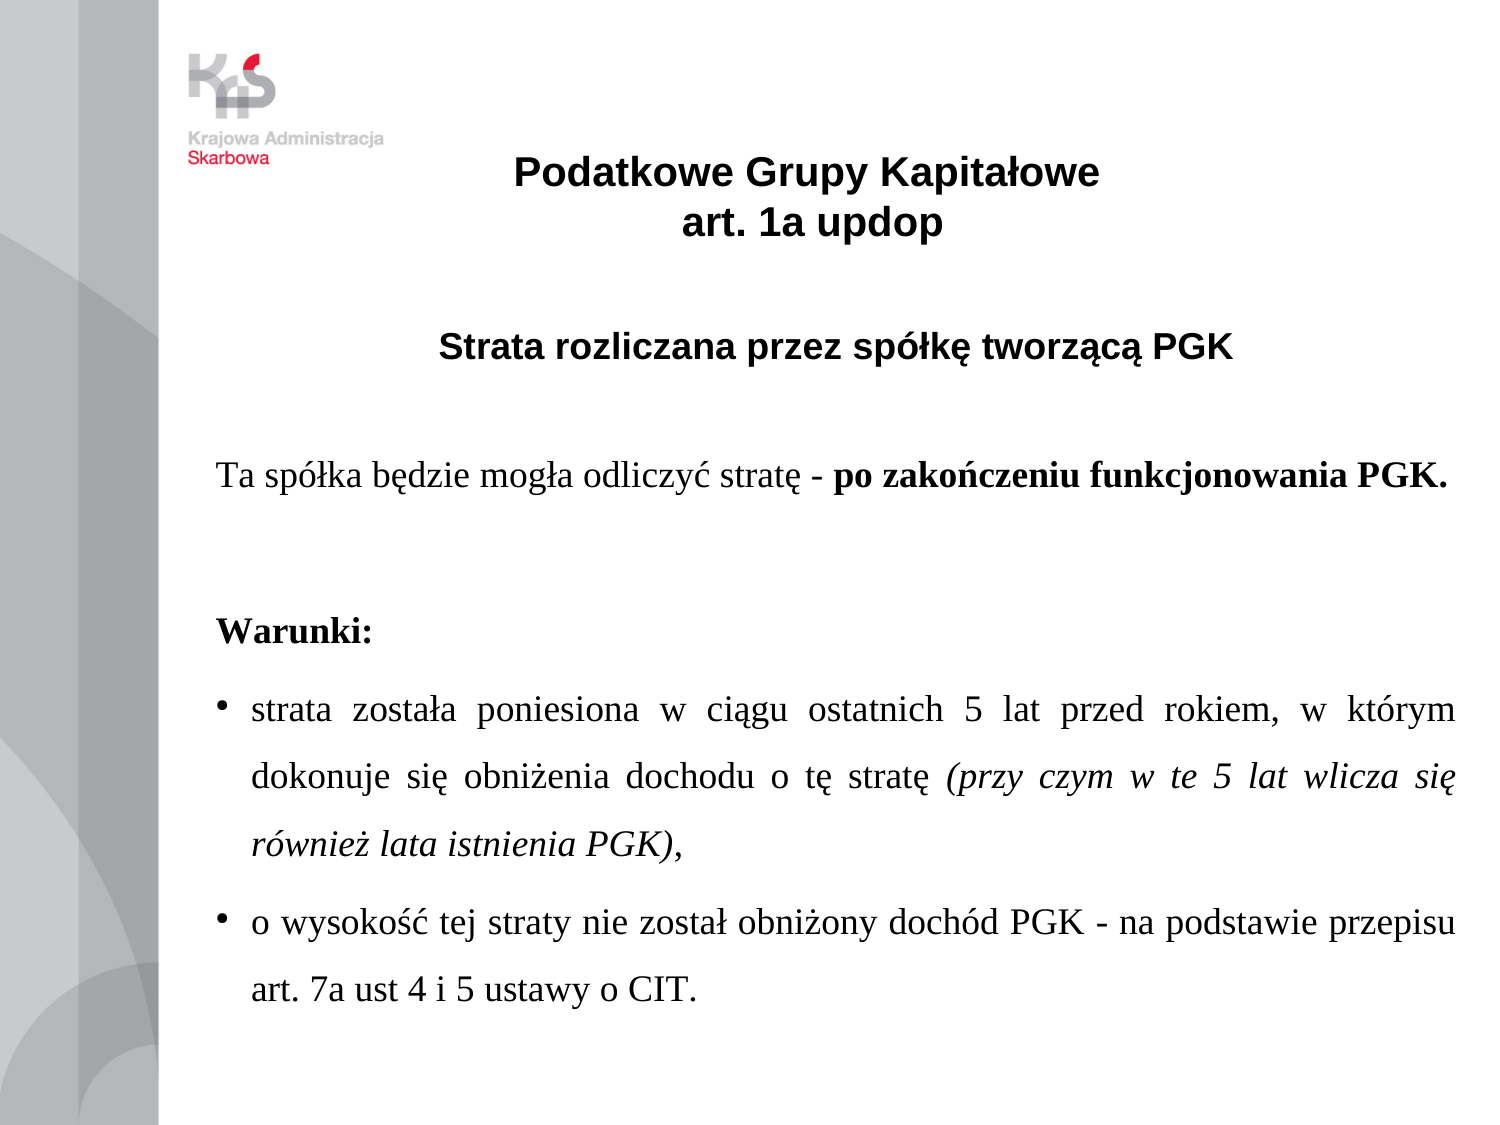

Podatkowe Grupy Kapitałowe
art. 1a updop
Strata rozliczana przez spółkę tworzącą PGK
Ta spółka będzie mogła odliczyć stratę - po zakończeniu funkcjonowania PGK.
Warunki:
strata została poniesiona w ciągu ostatnich 5 lat przed rokiem, w którym dokonuje się obniżenia dochodu o tę stratę (przy czym w te 5 lat wlicza się również lata istnienia PGK),
o wysokość tej straty nie został obniżony dochód PGK - na podstawie przepisu art. 7a ust 4 i 5 ustawy o CIT.